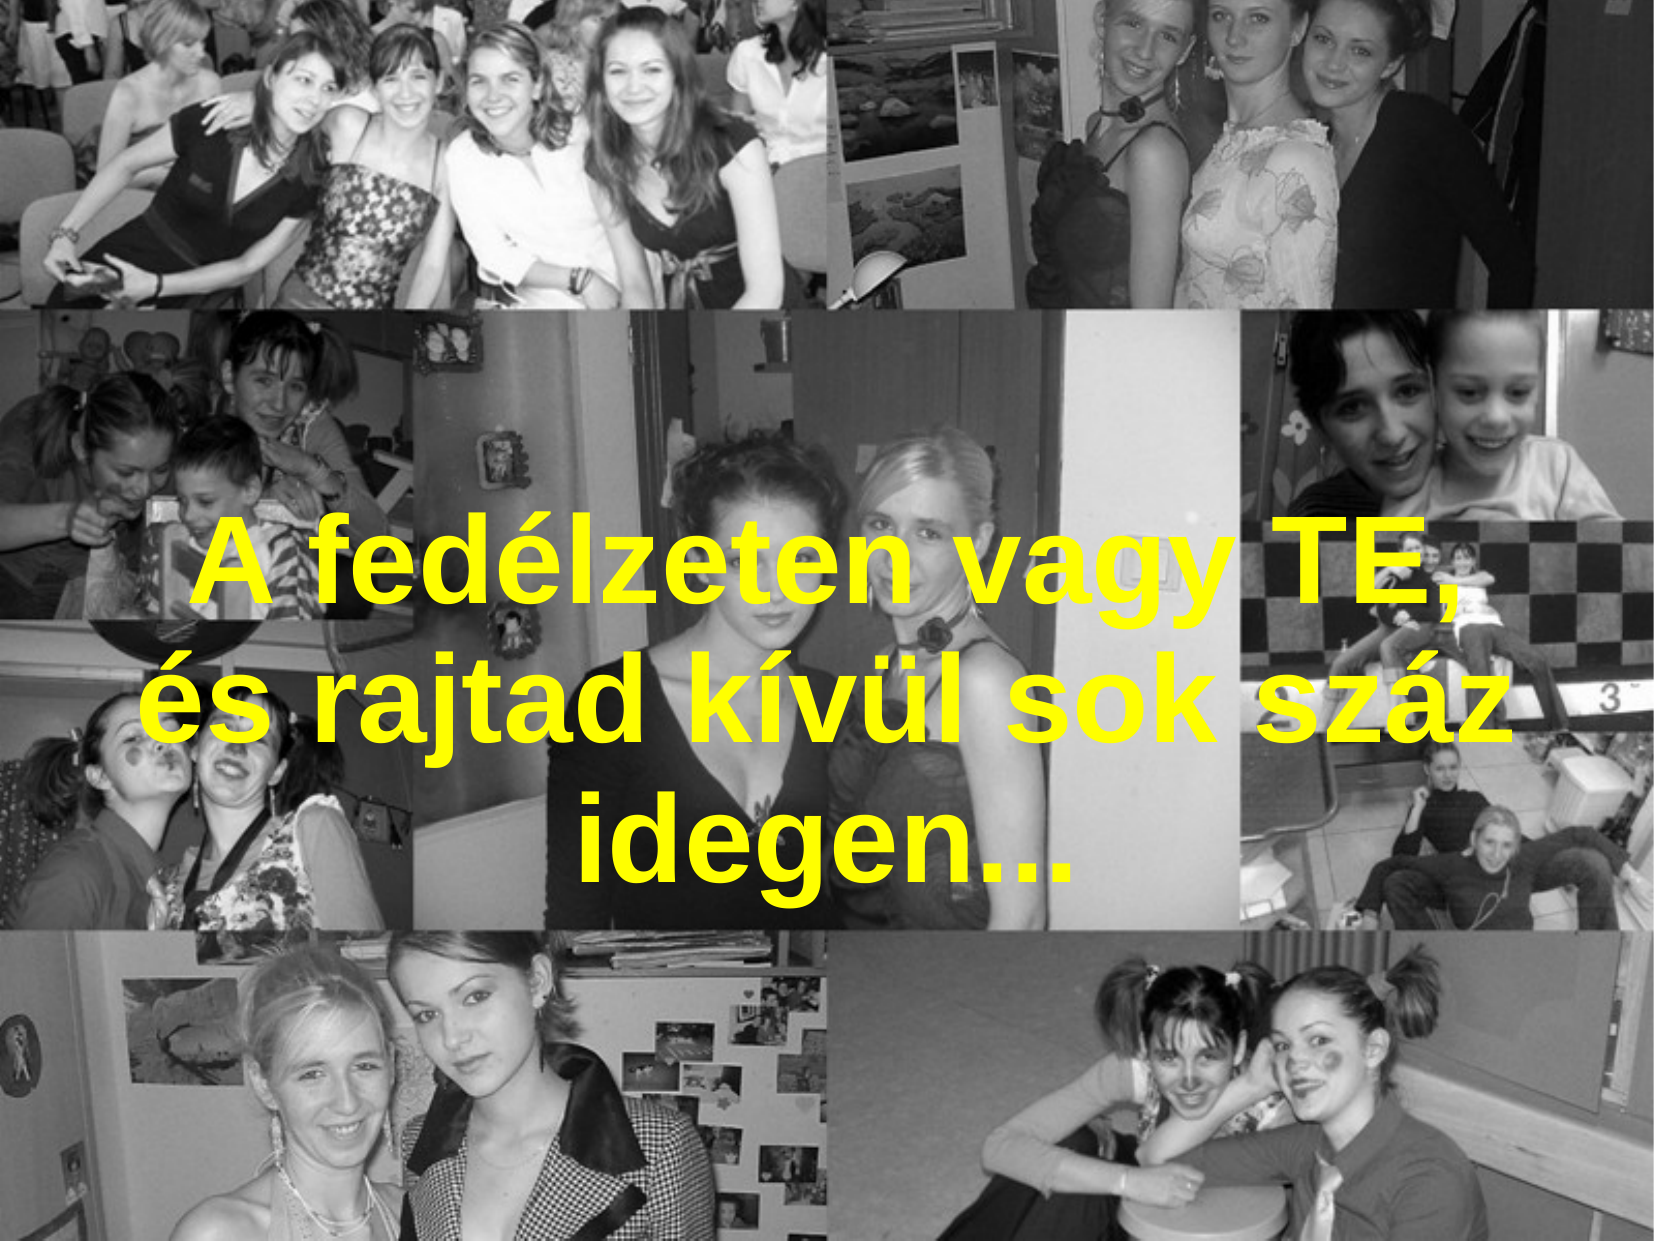

# A fedélzeten vagy TE,
és rajtad kívül sok száz idegen...